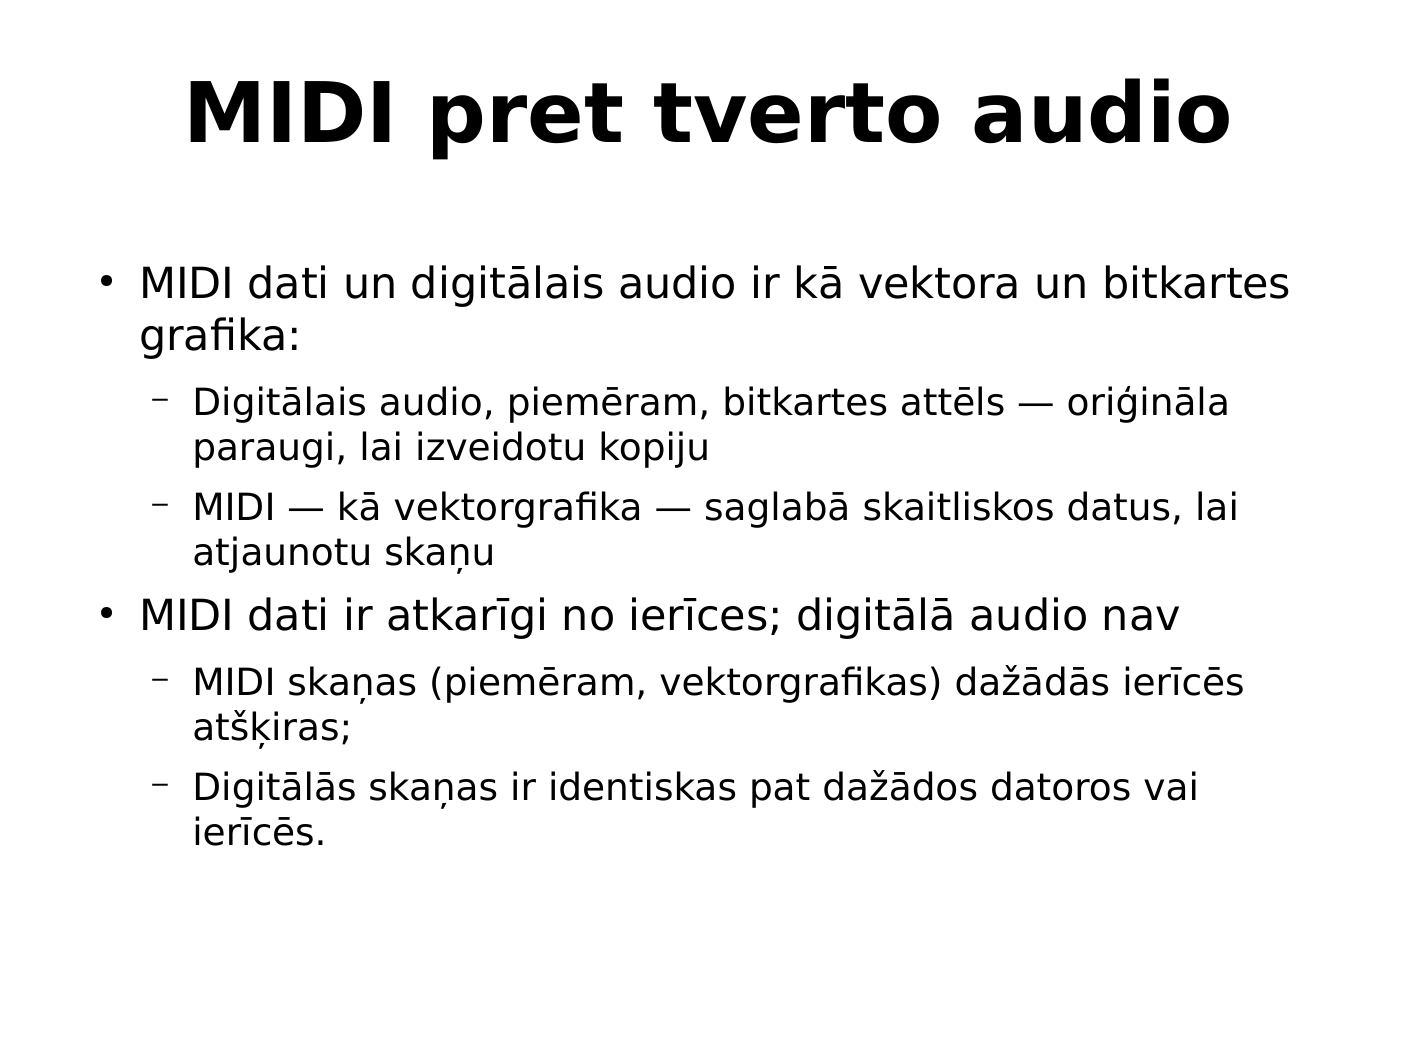

# MIDI pret tverto audio
MIDI dati un digitālais audio ir kā vektora un bitkartes grafika:
Digitālais audio, piemēram, bitkartes attēls — oriģināla paraugi, lai izveidotu kopiju
MIDI — kā vektorgrafika — saglabā skaitliskos datus, lai atjaunotu skaņu
MIDI dati ir atkarīgi no ierīces; digitālā audio nav
MIDI skaņas (piemēram, vektorgrafikas) dažādās ierīcēs atšķiras;
Digitālās skaņas ir identiskas pat dažādos datoros vai ierīcēs.